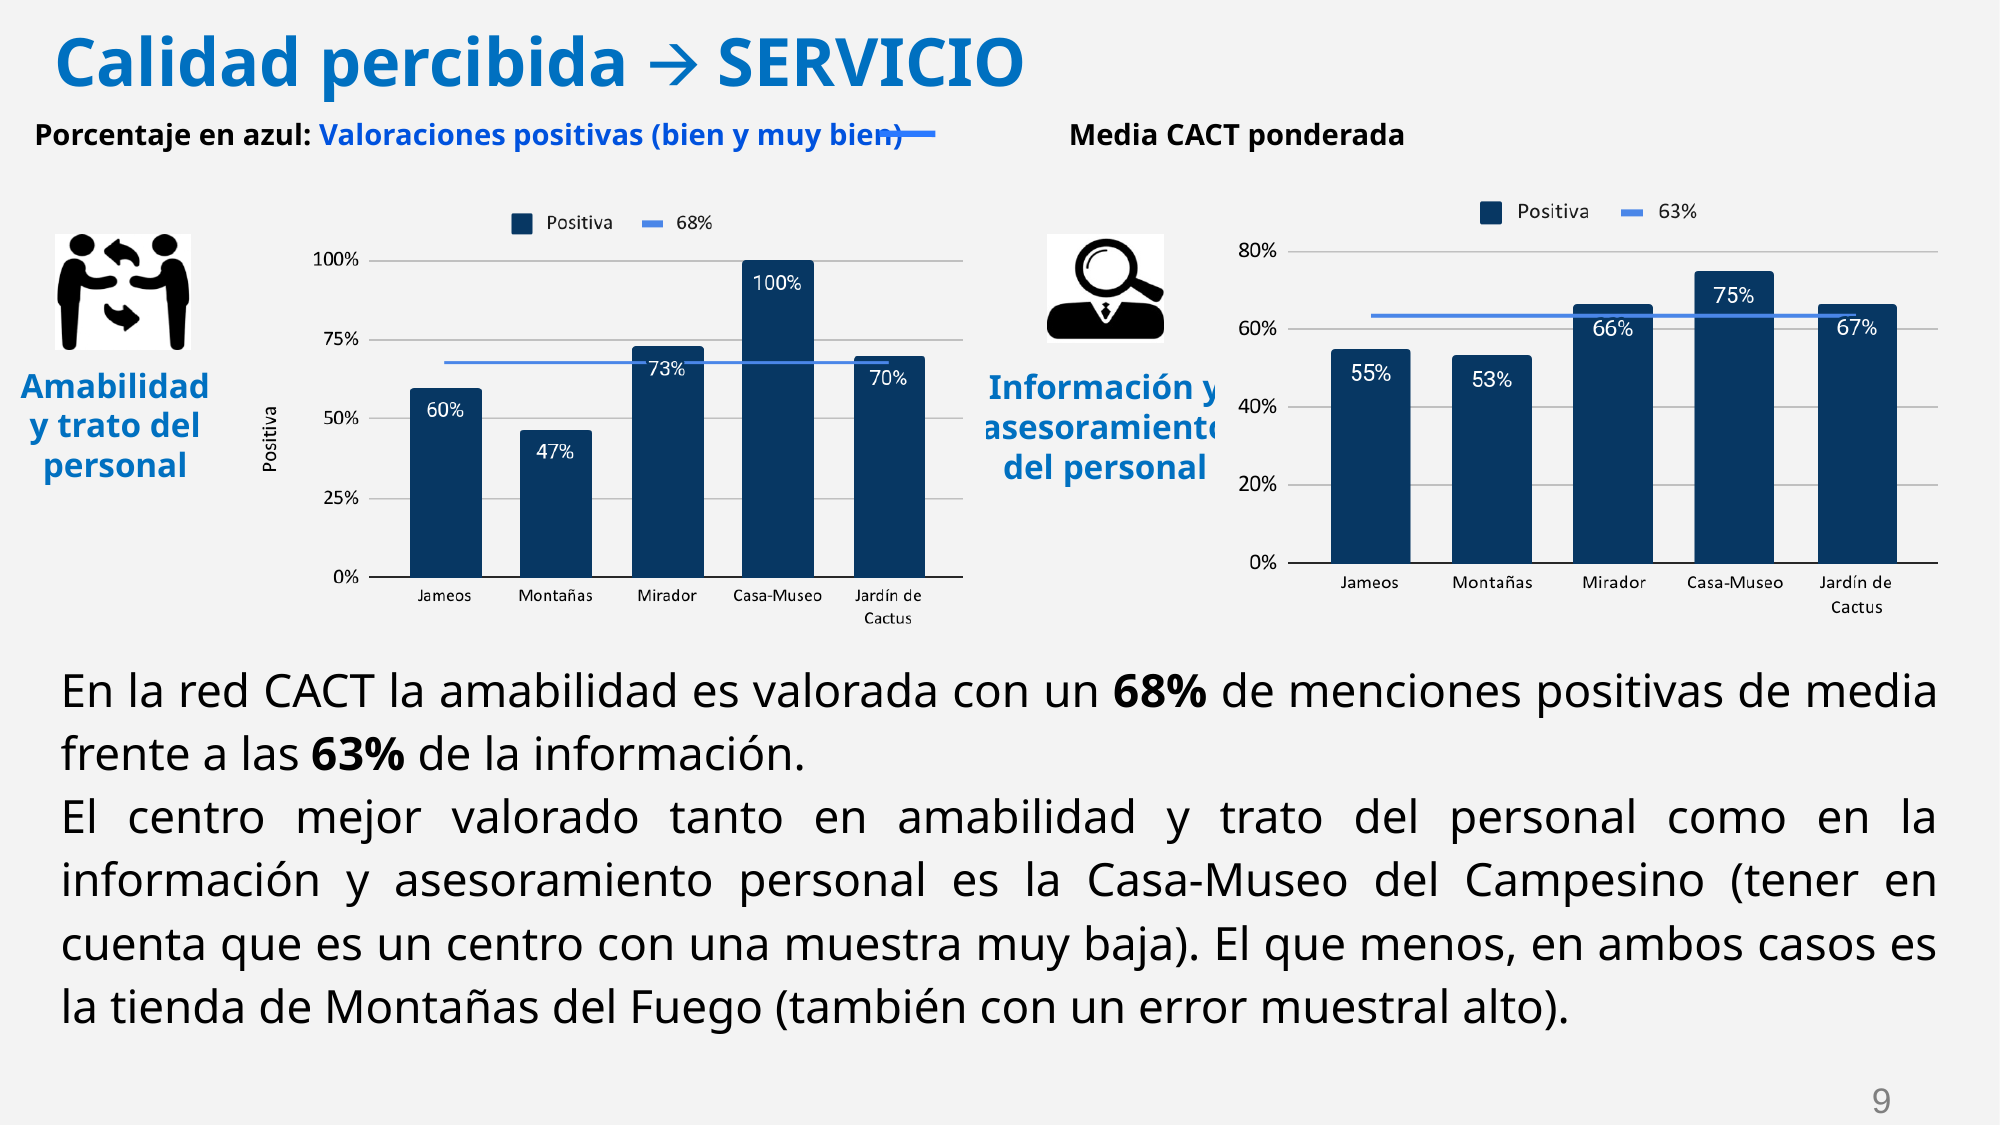

Calidad percibida 🡪 SERVICIO
 Porcentaje en azul: Valoraciones positivas (bien y muy bien) Media CACT ponderada
Amabilidad y trato del personal
Información y asesoramiento del personal
En la red CACT la amabilidad es valorada con un 68% de menciones positivas de media frente a las 63% de la información.
El centro mejor valorado tanto en amabilidad y trato del personal como en la información y asesoramiento personal es la Casa-Museo del Campesino (tener en cuenta que es un centro con una muestra muy baja). El que menos, en ambos casos es la tienda de Montañas del Fuego (también con un error muestral alto).